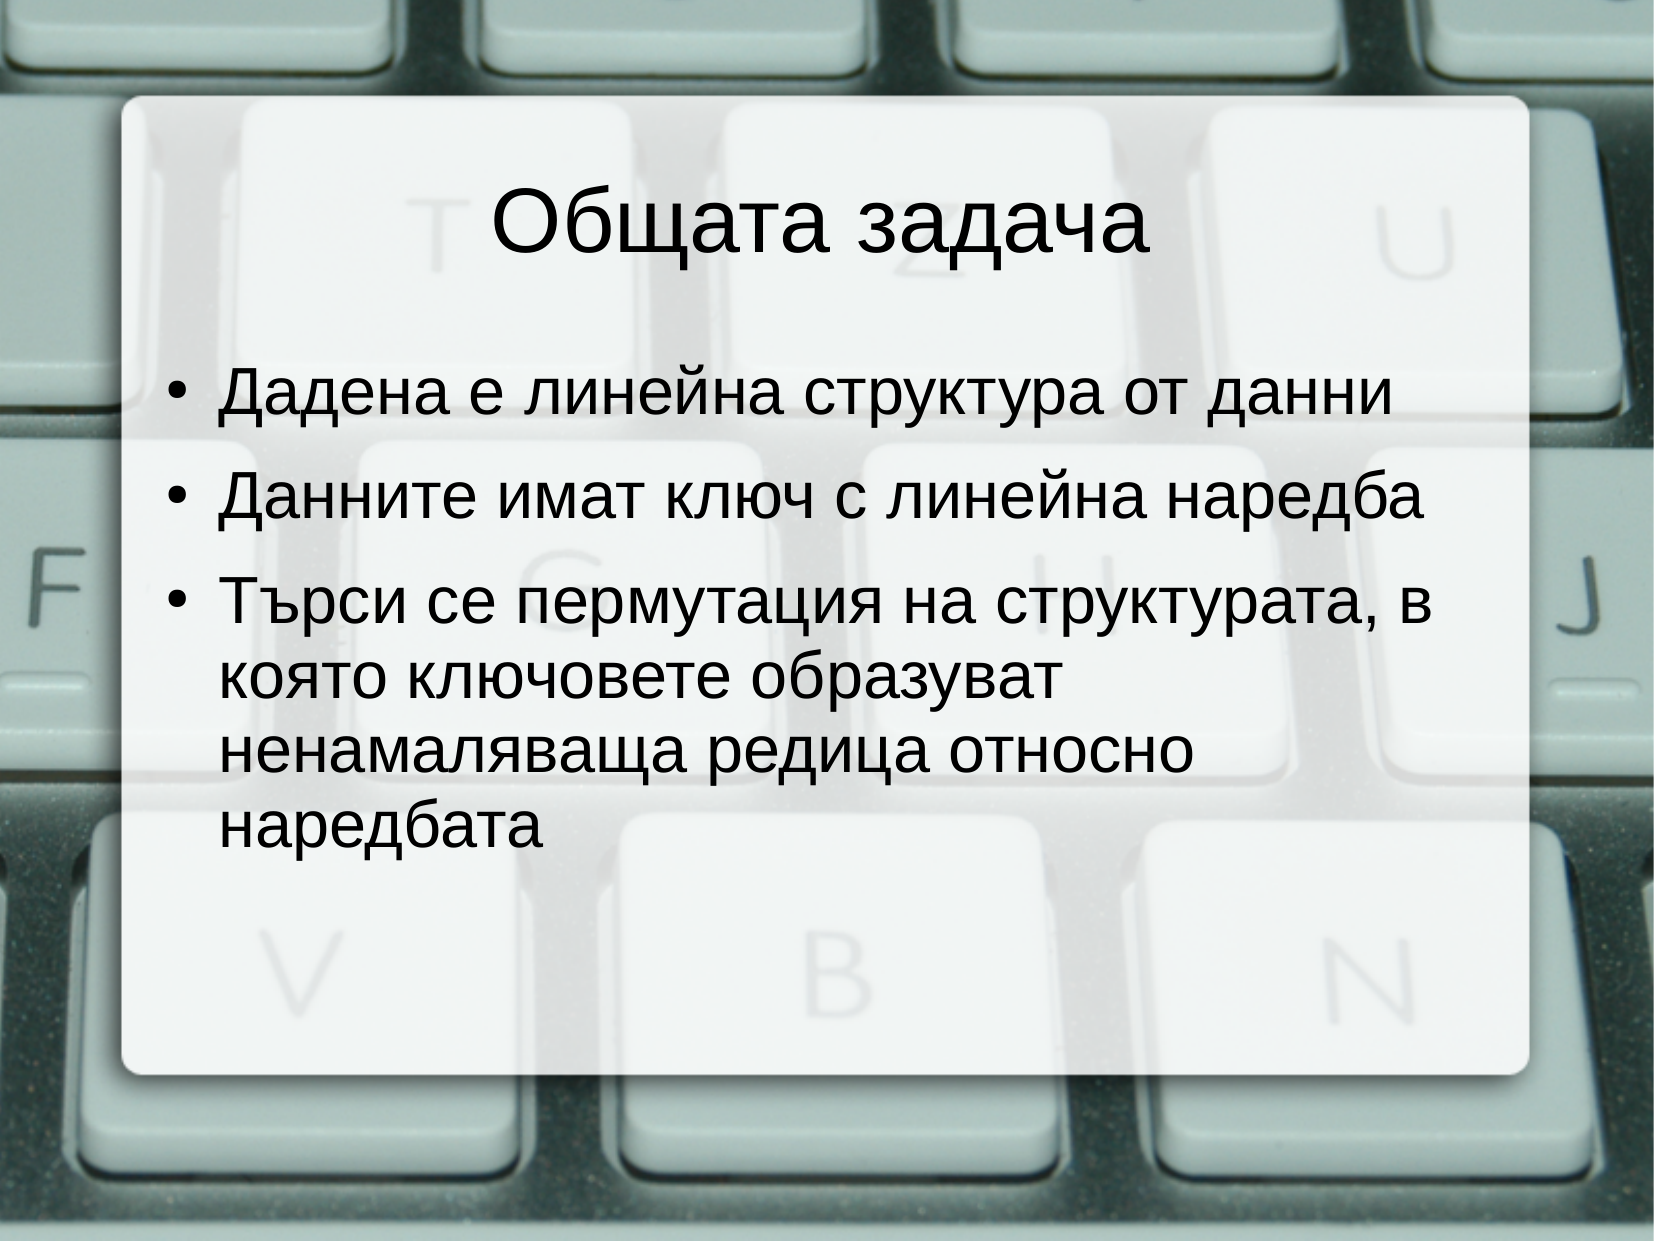

# Общата задача
Дадена е линейна структура от данни
Данните имат ключ с линейна наредба
Търси се пермутация на структурата, в която ключовете образуват ненамаляваща редица относно наредбата